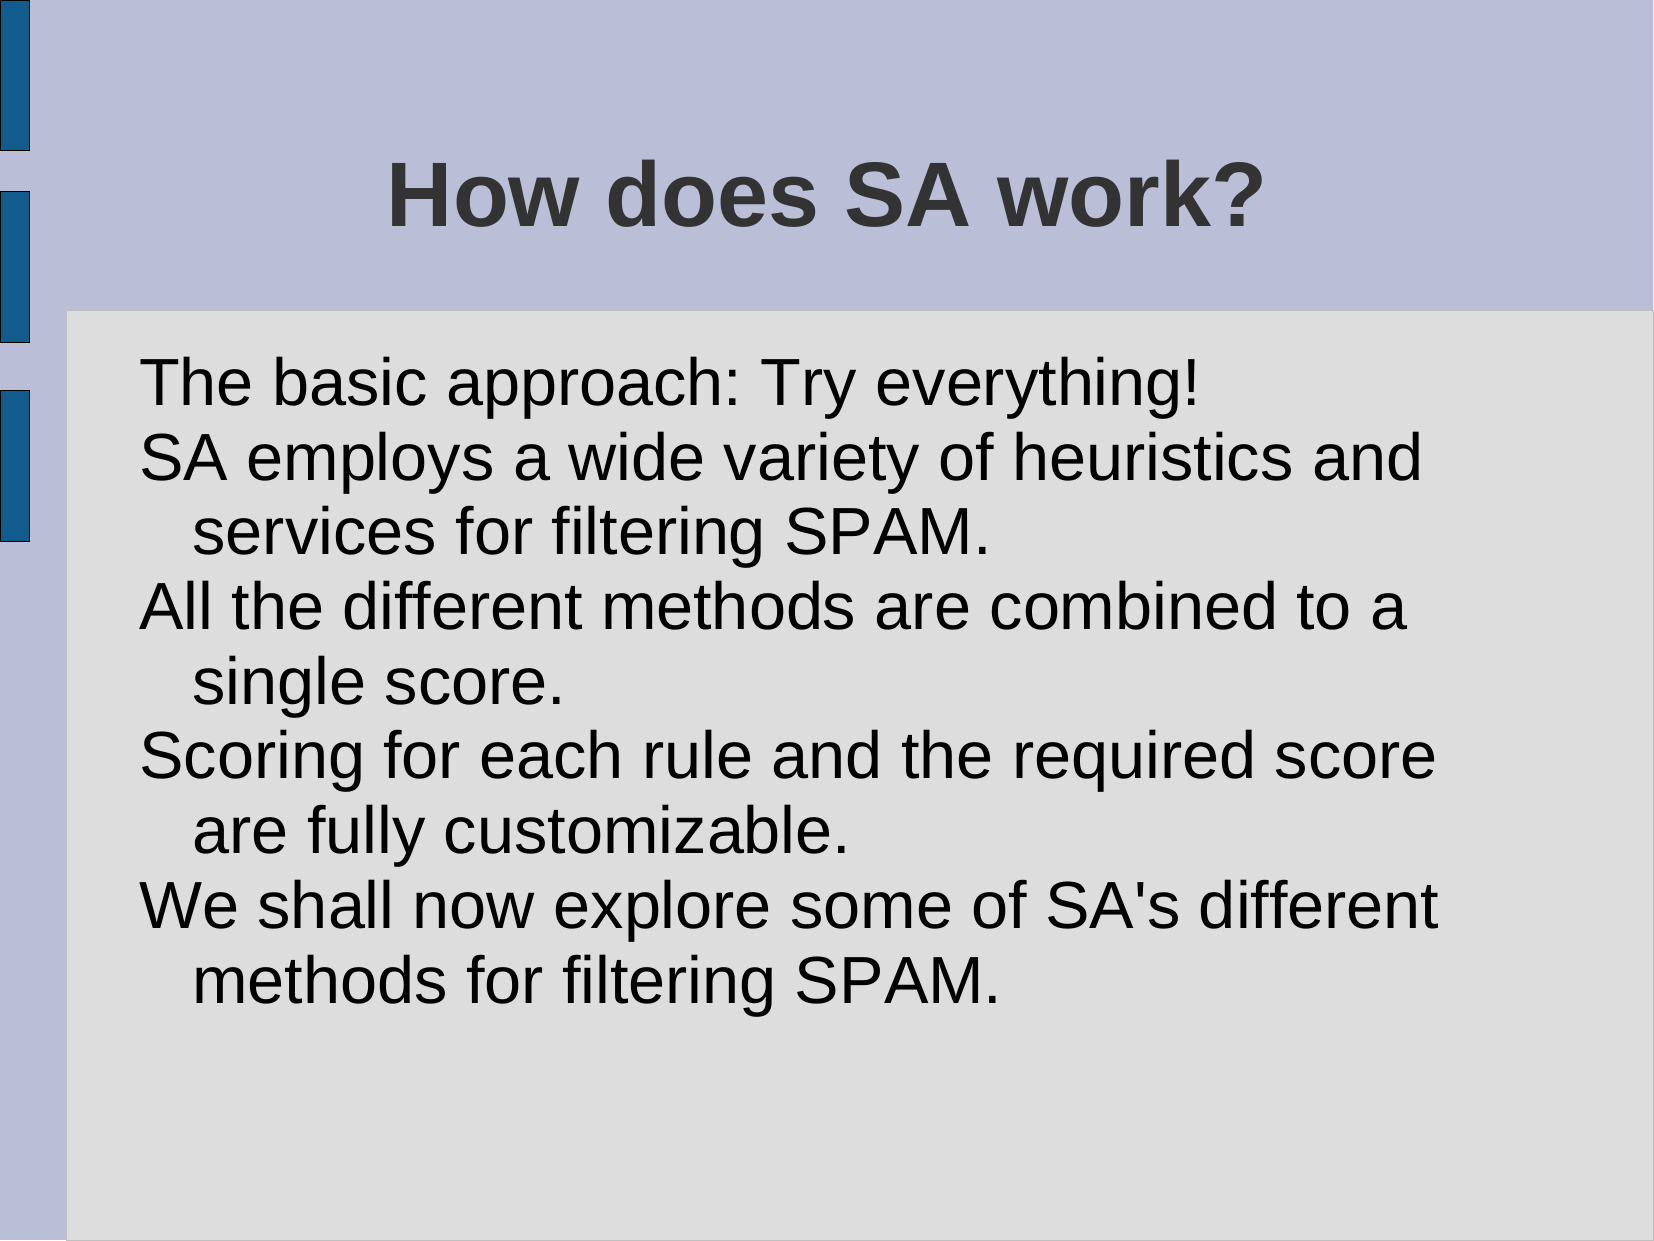

# How does SA work?
The basic approach: Try everything!
SA employs a wide variety of heuristics and services for filtering SPAM.
All the different methods are combined to a single score.
Scoring for each rule and the required score are fully customizable.
We shall now explore some of SA's different methods for filtering SPAM.